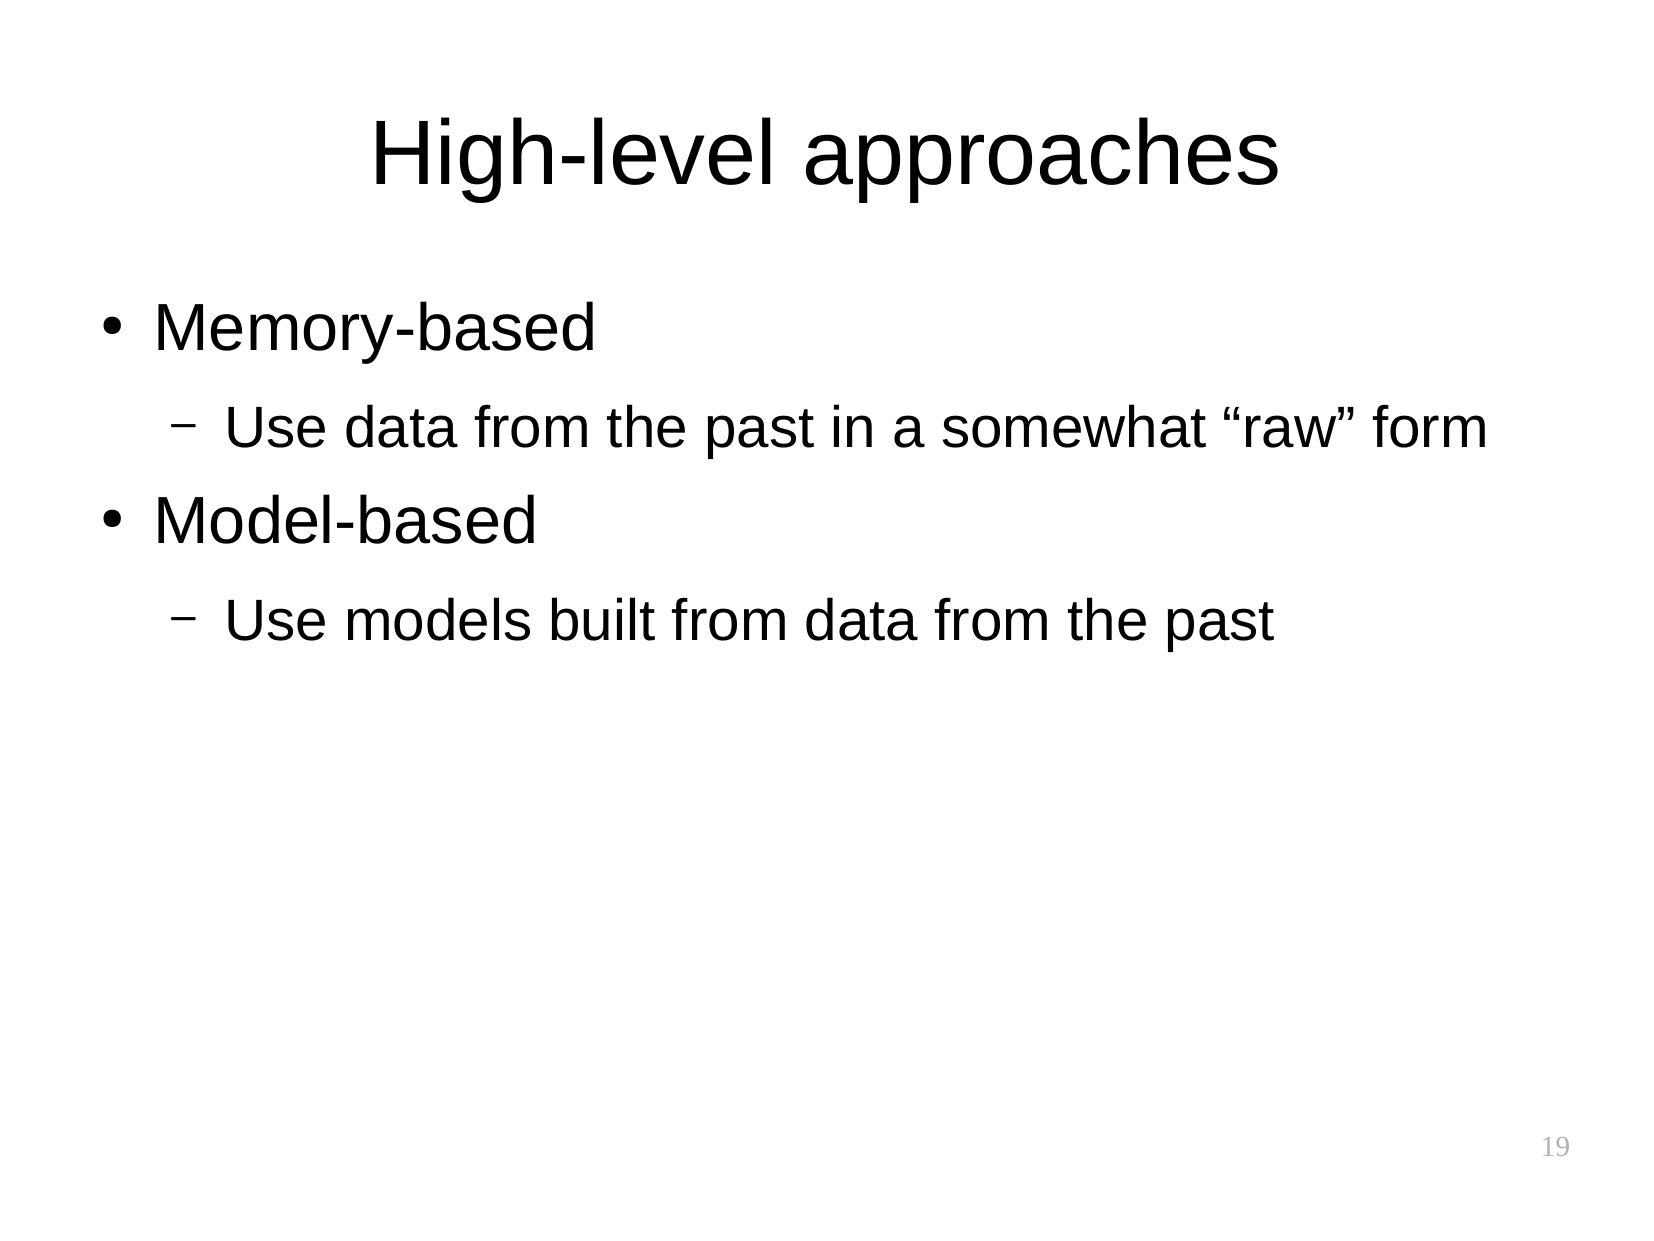

# High-level approaches
Memory-based
Use data from the past in a somewhat “raw” form
Model-based
Use models built from data from the past
19